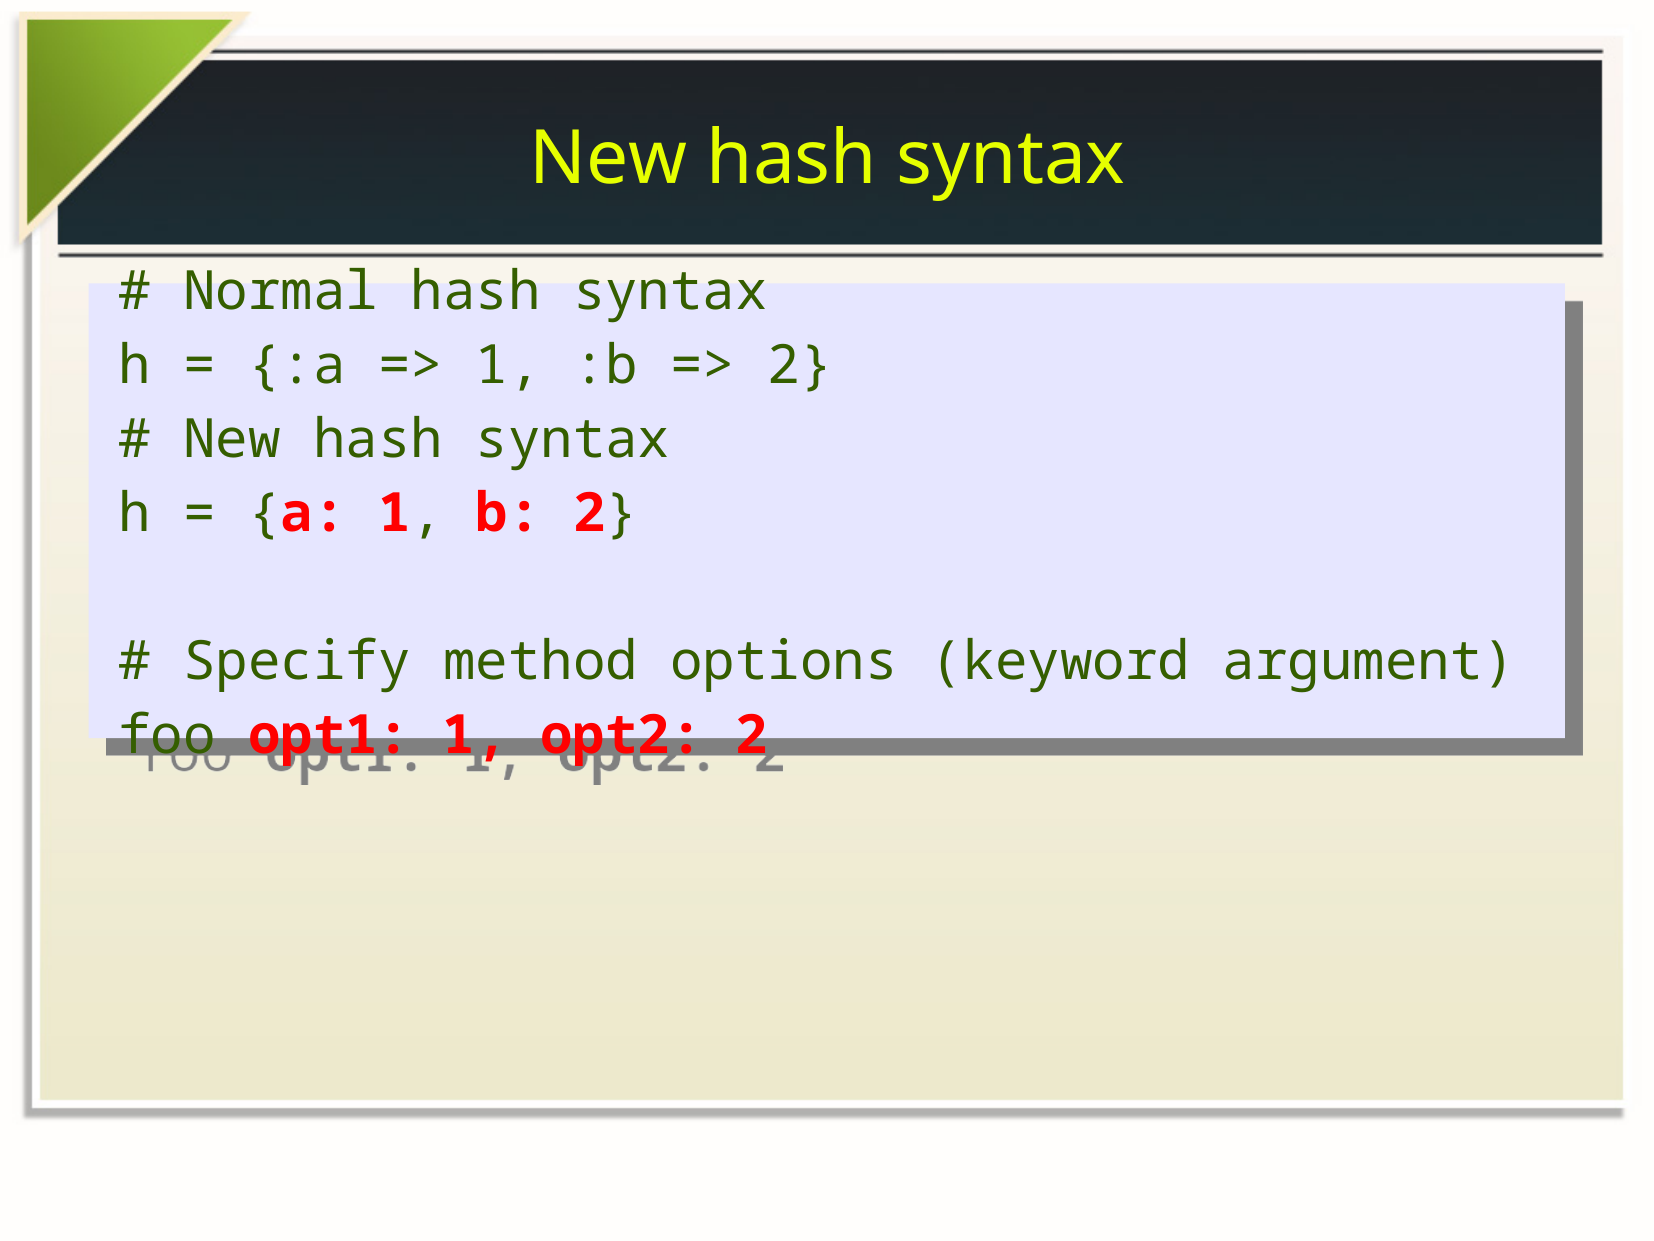

# New hash syntax
# Normal hash syntax
h = {:a => 1, :b => 2}
# New hash syntax
h = {a: 1, b: 2}
# Specify method options (keyword argument)
foo opt1: 1, opt2: 2